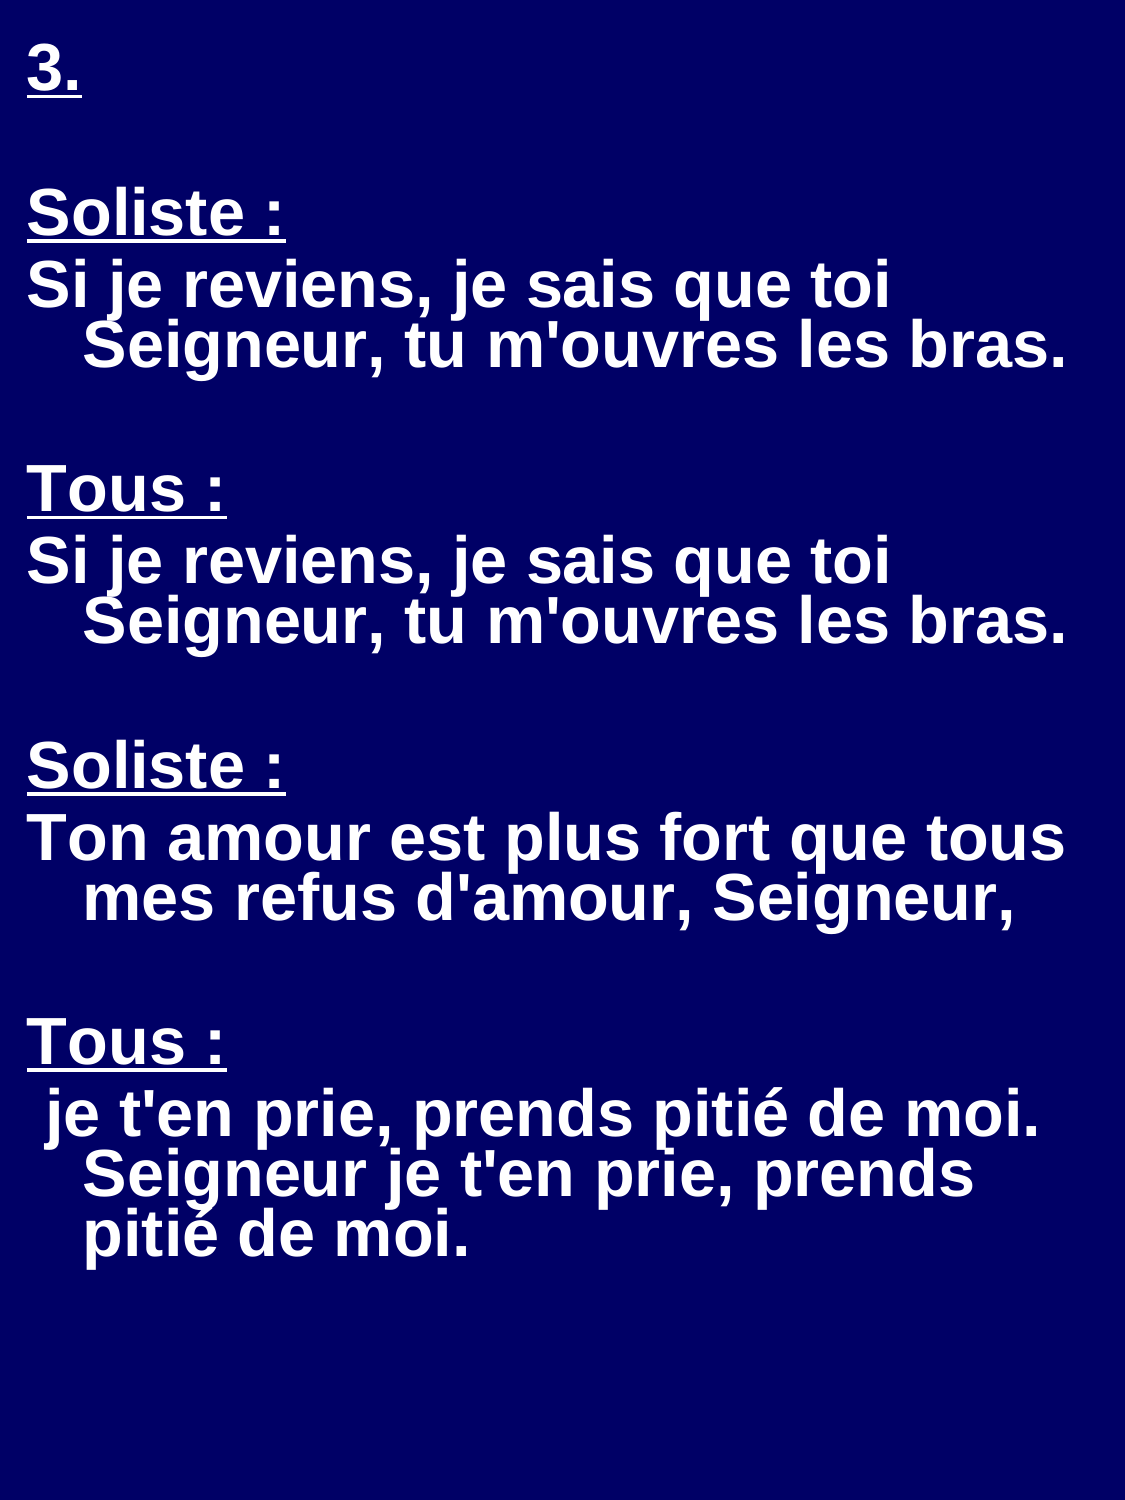

3.
Soliste :
Si je reviens, je sais que toi Seigneur, tu m'ouvres les bras.
Tous :
Si je reviens, je sais que toi Seigneur, tu m'ouvres les bras.
Soliste :
Ton amour est plus fort que tous mes refus d'amour, Seigneur,
Tous :
 je t'en prie, prends pitié de moi. Seigneur je t'en prie, prends pitié de moi.